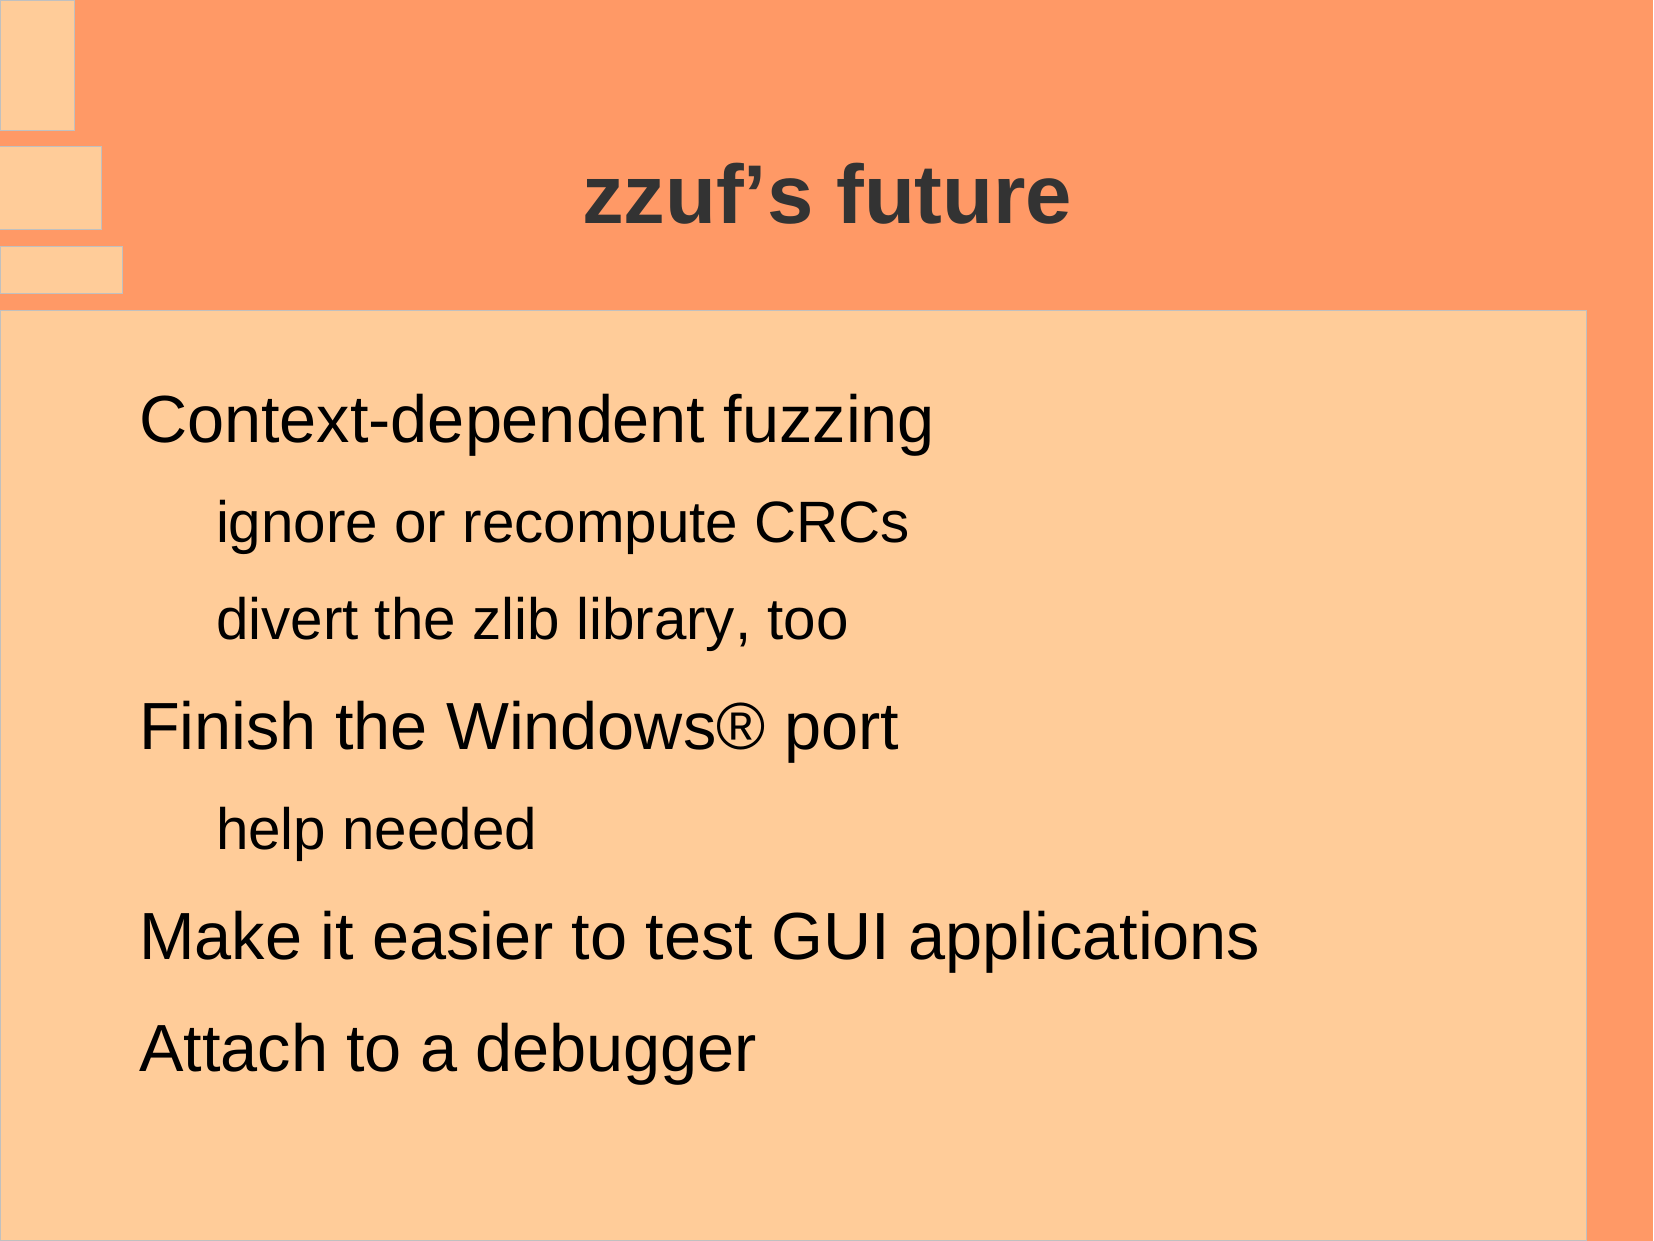

# zzuf’s future
Context-dependent fuzzing
ignore or recompute CRCs
divert the zlib library, too
Finish the Windows® port
help needed
Make it easier to test GUI applications
Attach to a debugger